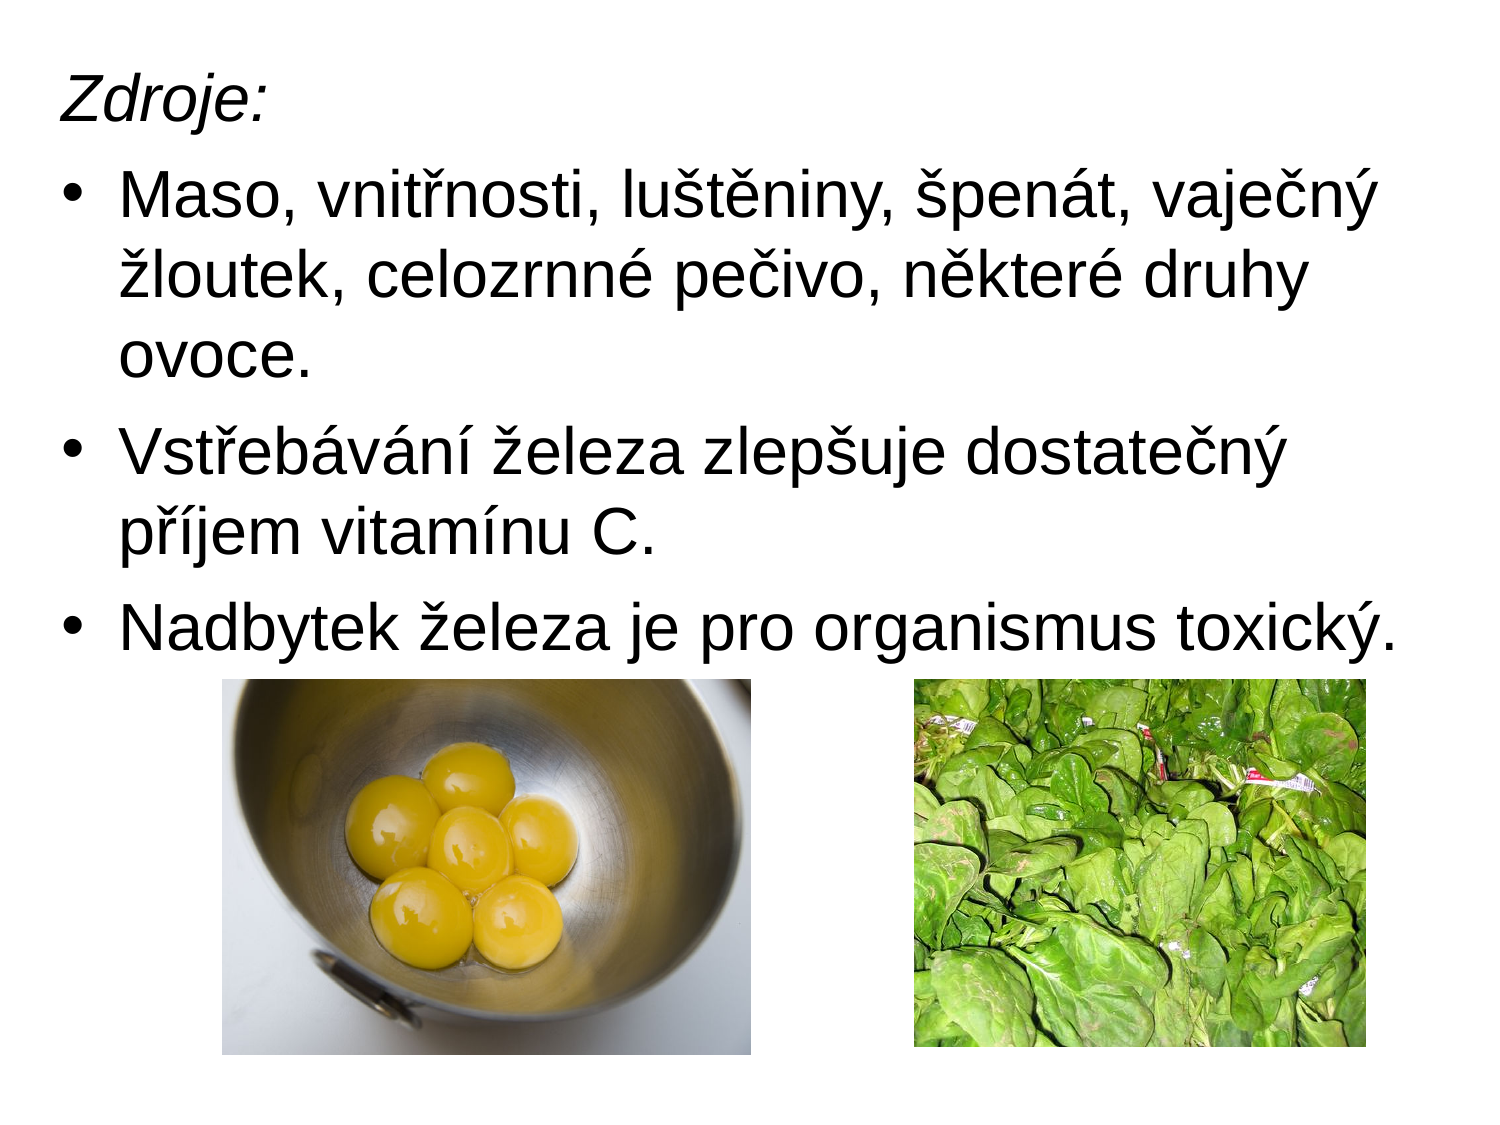

# Zdroje:
Maso, vnitřnosti, luštěniny, špenát, vaječný žloutek, celozrnné pečivo, některé druhy ovoce.
Vstřebávání železa zlepšuje dostatečný příjem vitamínu C.
Nadbytek železa je pro organismus toxický.